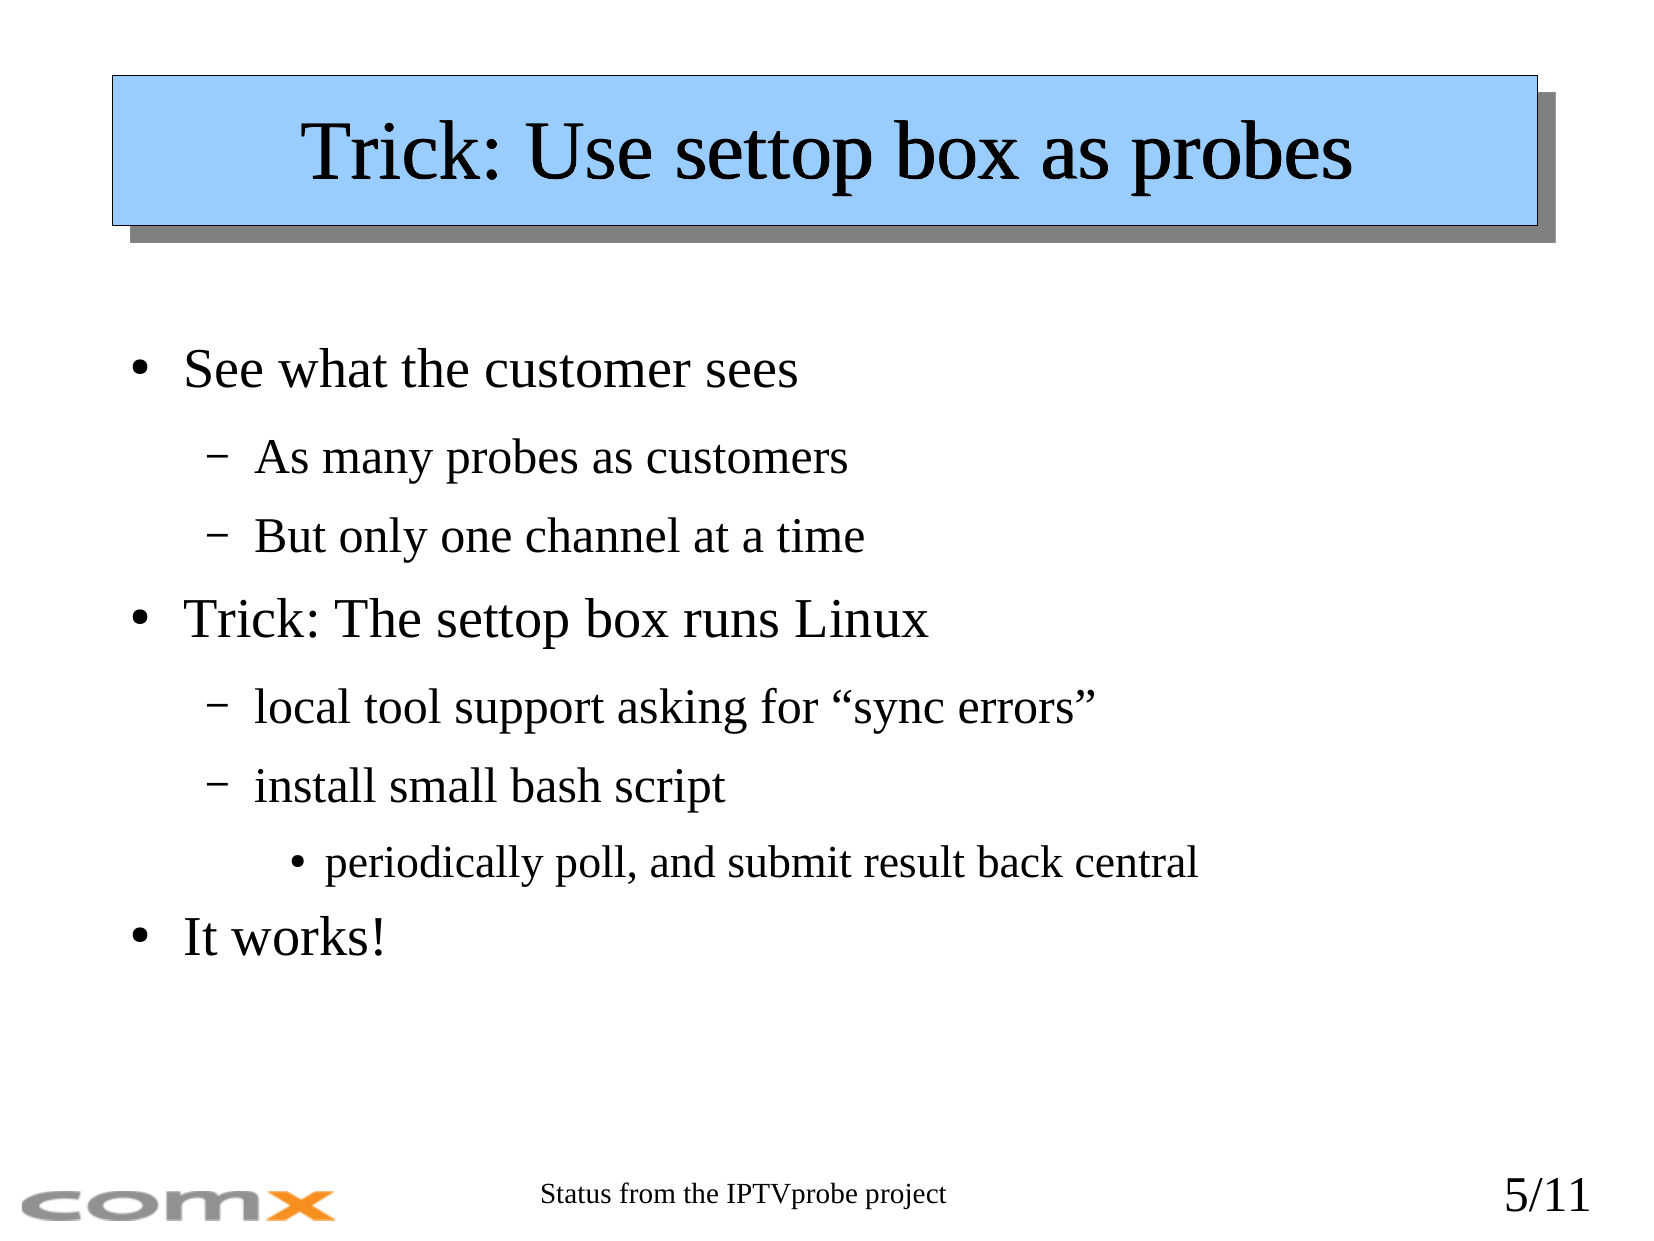

# Trick: Use settop box as probes
See what the customer sees
As many probes as customers
But only one channel at a time
Trick: The settop box runs Linux
local tool support asking for “sync errors”
install small bash script
periodically poll, and submit result back central
It works!